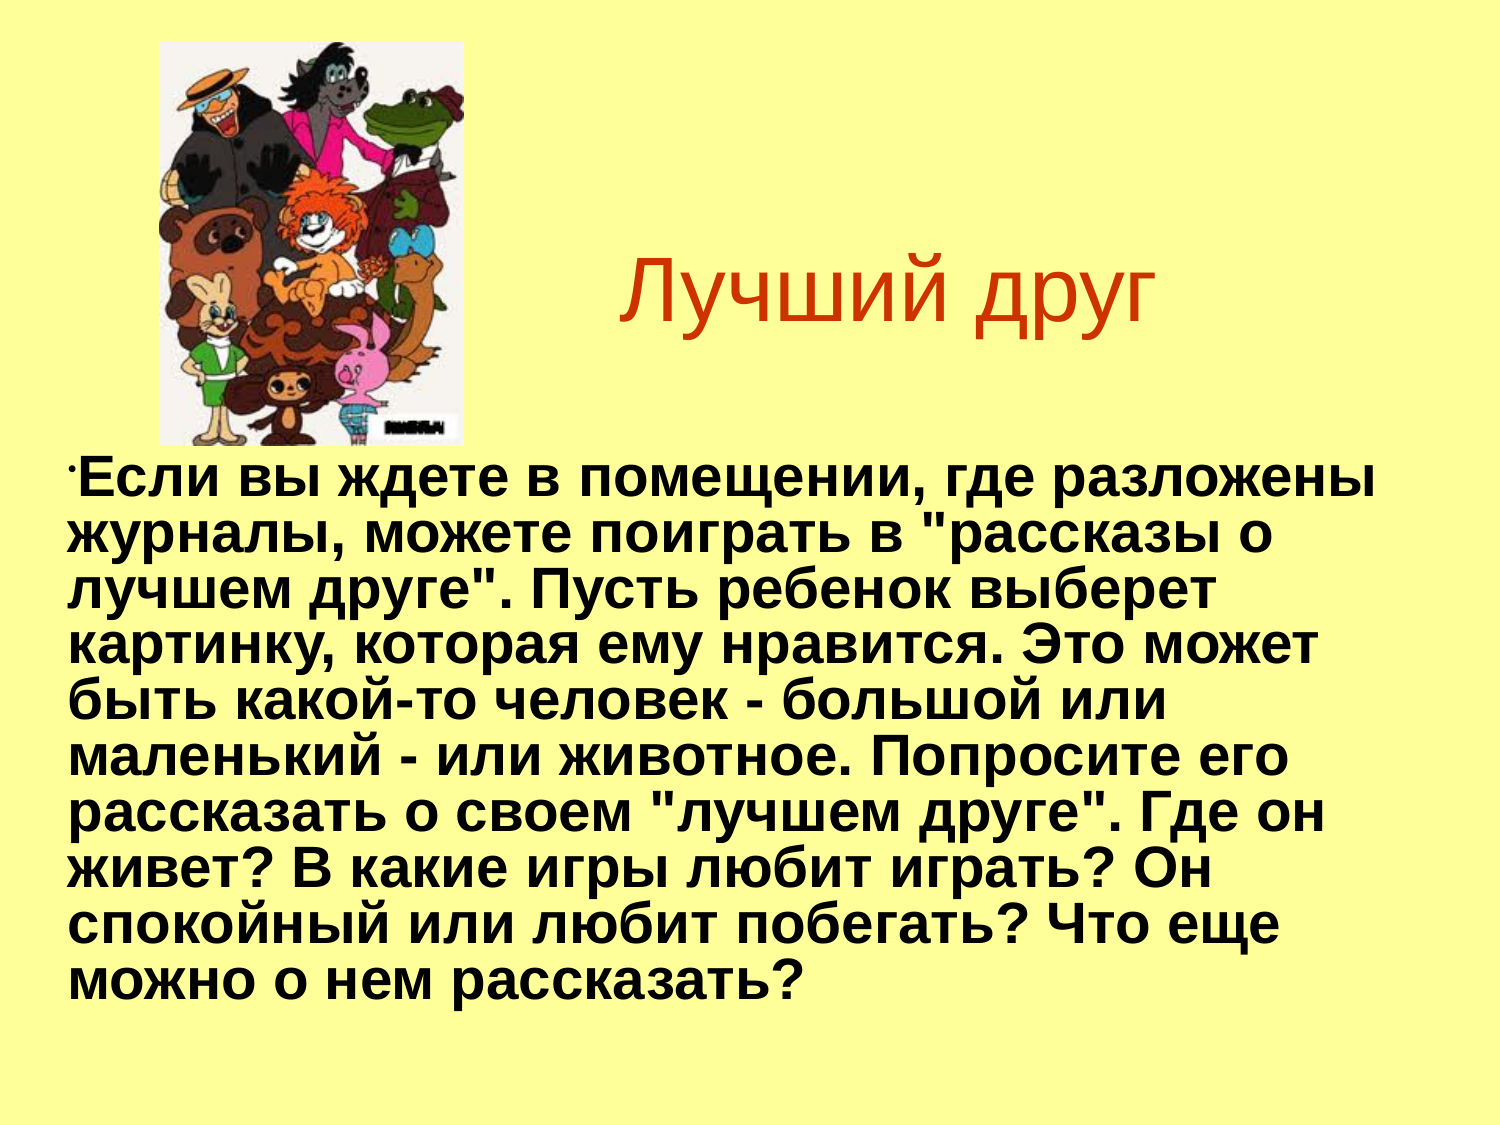

# Лучший друг
Если вы ждете в помещении, где разложены журналы, можете поиграть в "рассказы о лучшем друге". Пусть ребенок выберет картинку, которая ему нравится. Это может быть какой-то человек - большой или маленький - или животное. Попросите его рассказать о своем "лучшем друге". Где он живет? В какие игры любит играть? Он спокойный или любит побегать? Что еще можно о нем рассказать?